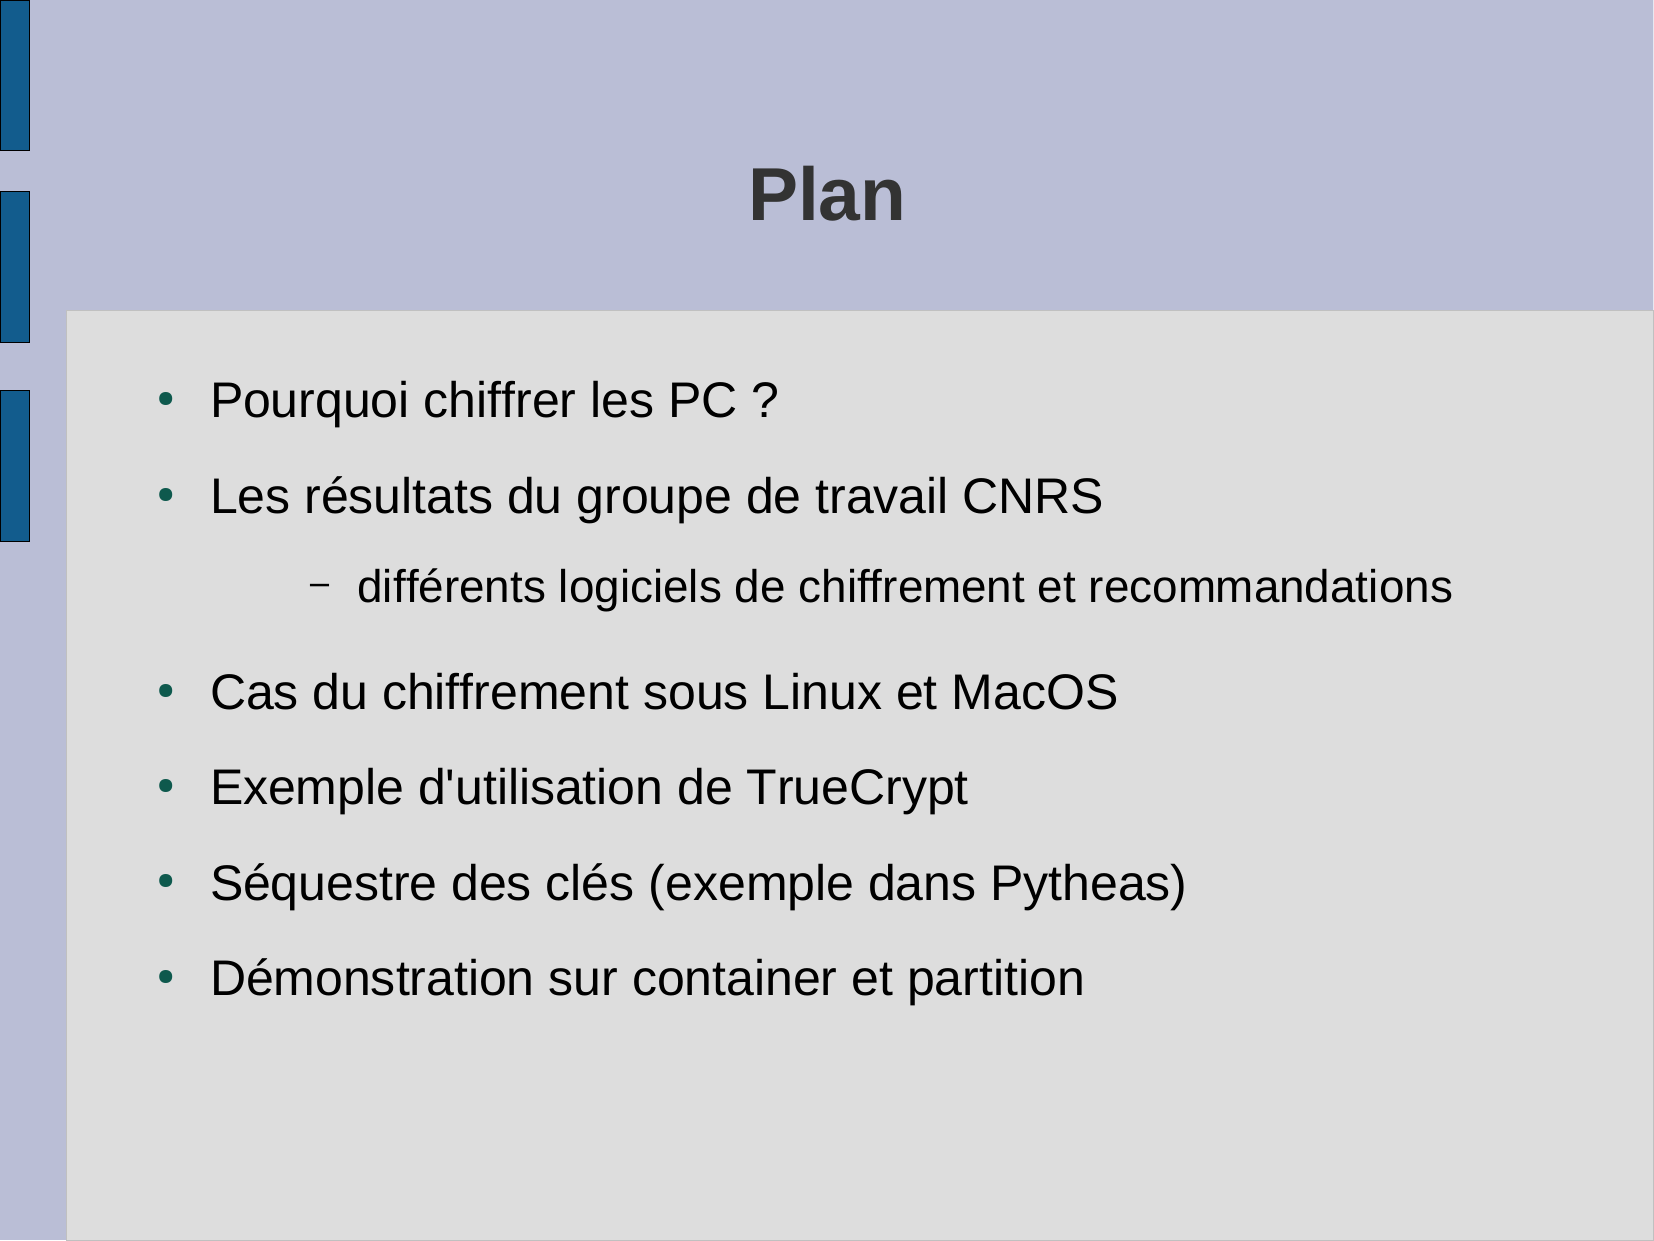

# Plan
Pourquoi chiffrer les PC ?
Les résultats du groupe de travail CNRS
différents logiciels de chiffrement et recommandations
Cas du chiffrement sous Linux et MacOS
Exemple d'utilisation de TrueCrypt
Séquestre des clés (exemple dans Pytheas)
Démonstration sur container et partition